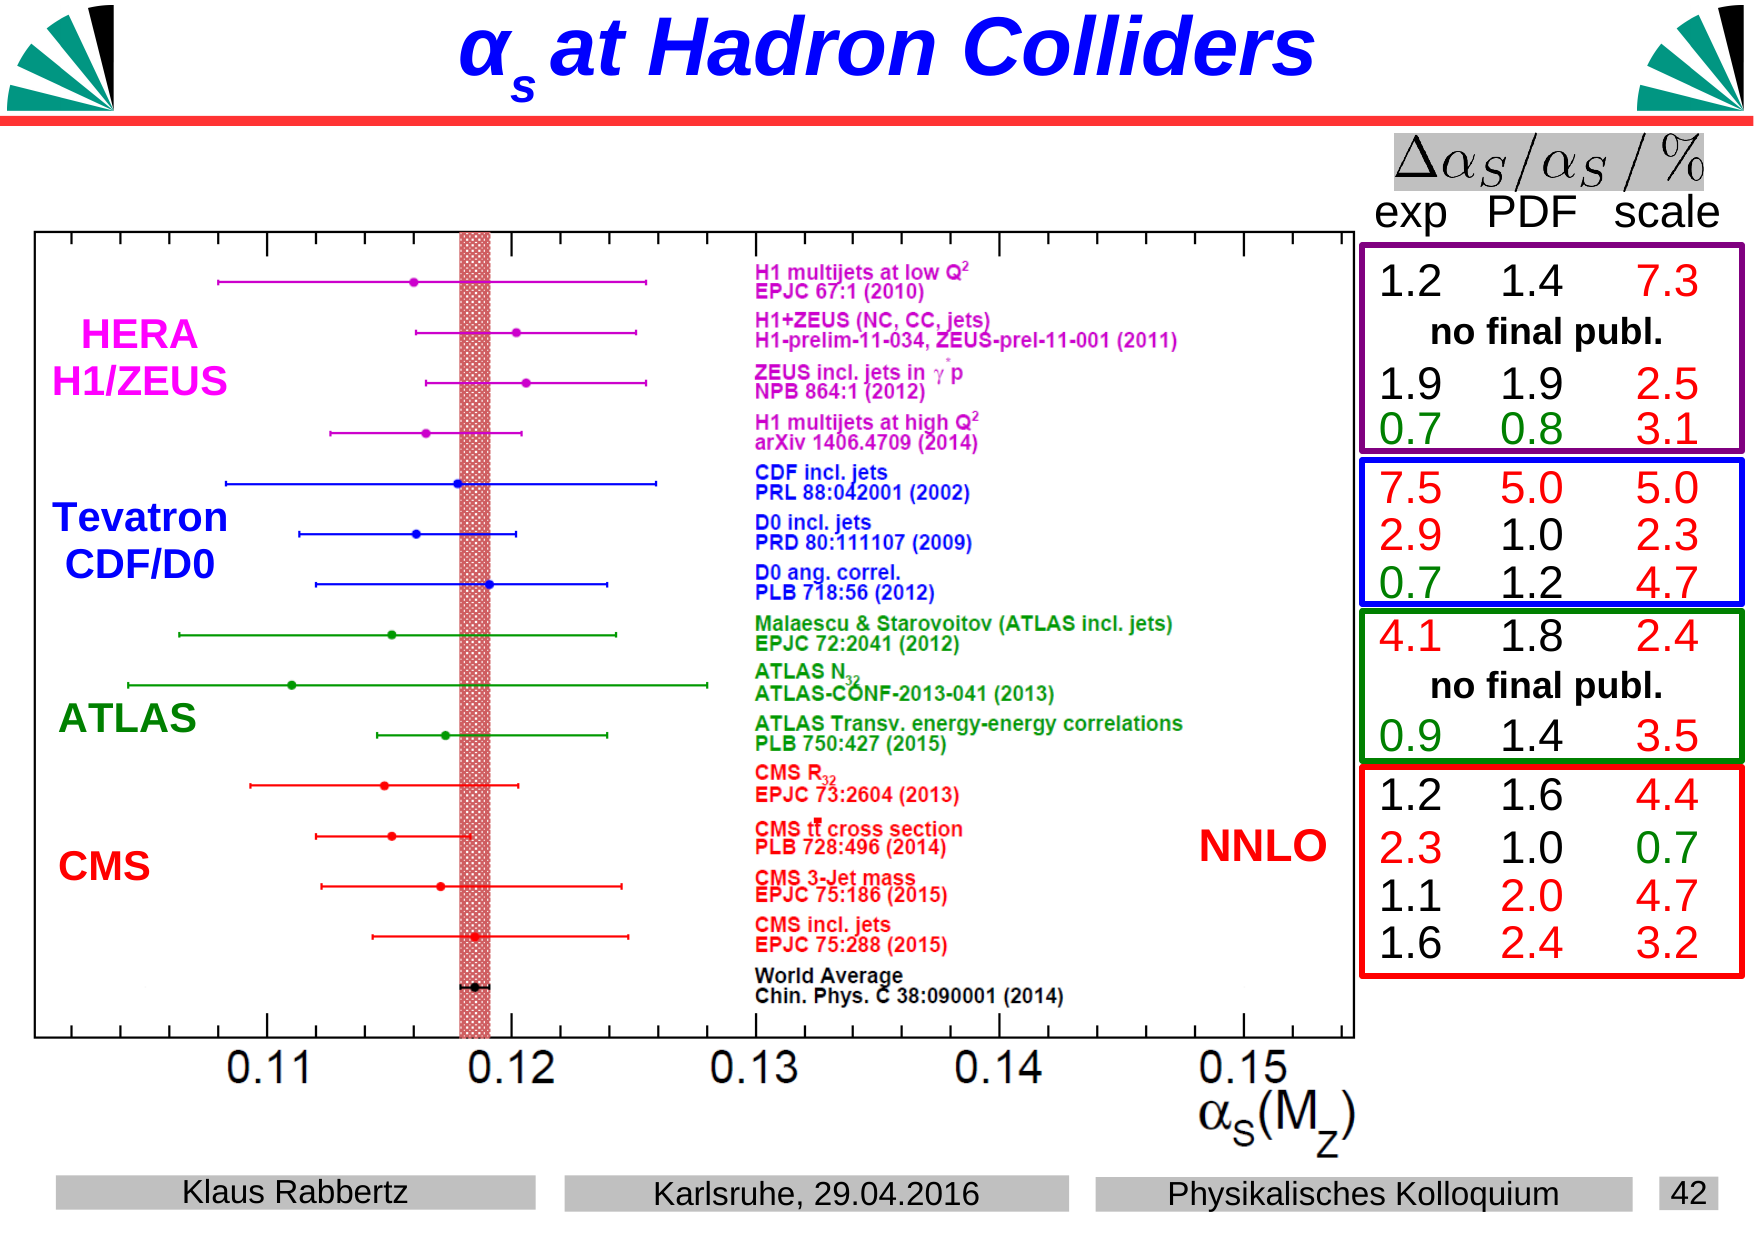

# αs at Hadron Colliders
exp
PDF
scale
1.2
1.4
7.3
no final publ.
HERA
H1/ZEUS
1.9
1.9
2.5
0.7
0.8
3.1
7.5
5.0
5.0
Tevatron
CDF/D0
2.9
1.0
2.3
0.7
1.2
4.7
4.1
1.8
2.4
no final publ.
ATLAS
0.9
1.4
3.5
1.2
1.6
4.4
NNLO
2.3
1.0
0.7
CMS
1.1
2.0
4.7
1.6
2.4
3.2